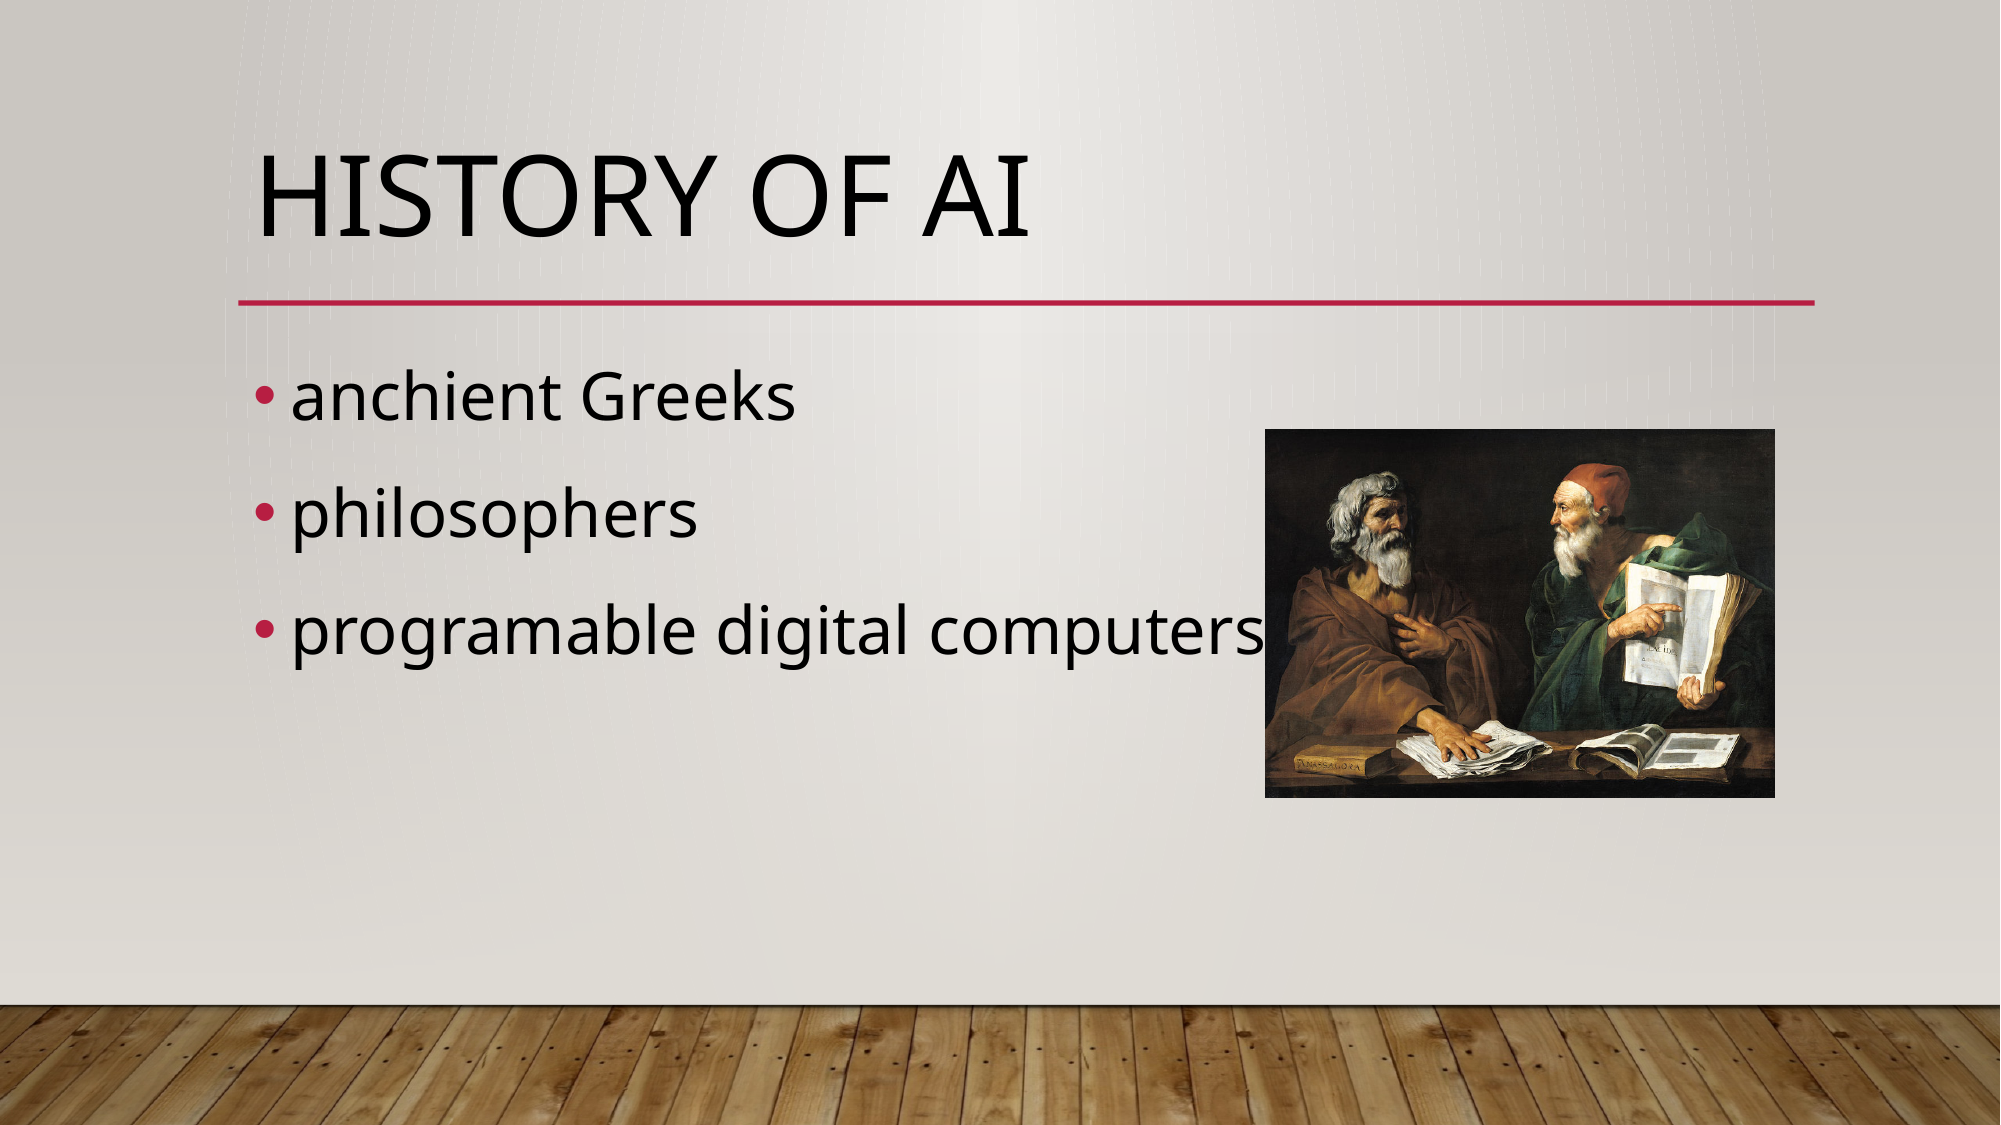

# History of ai
anchient Greeks
philosophers
programable digital computers